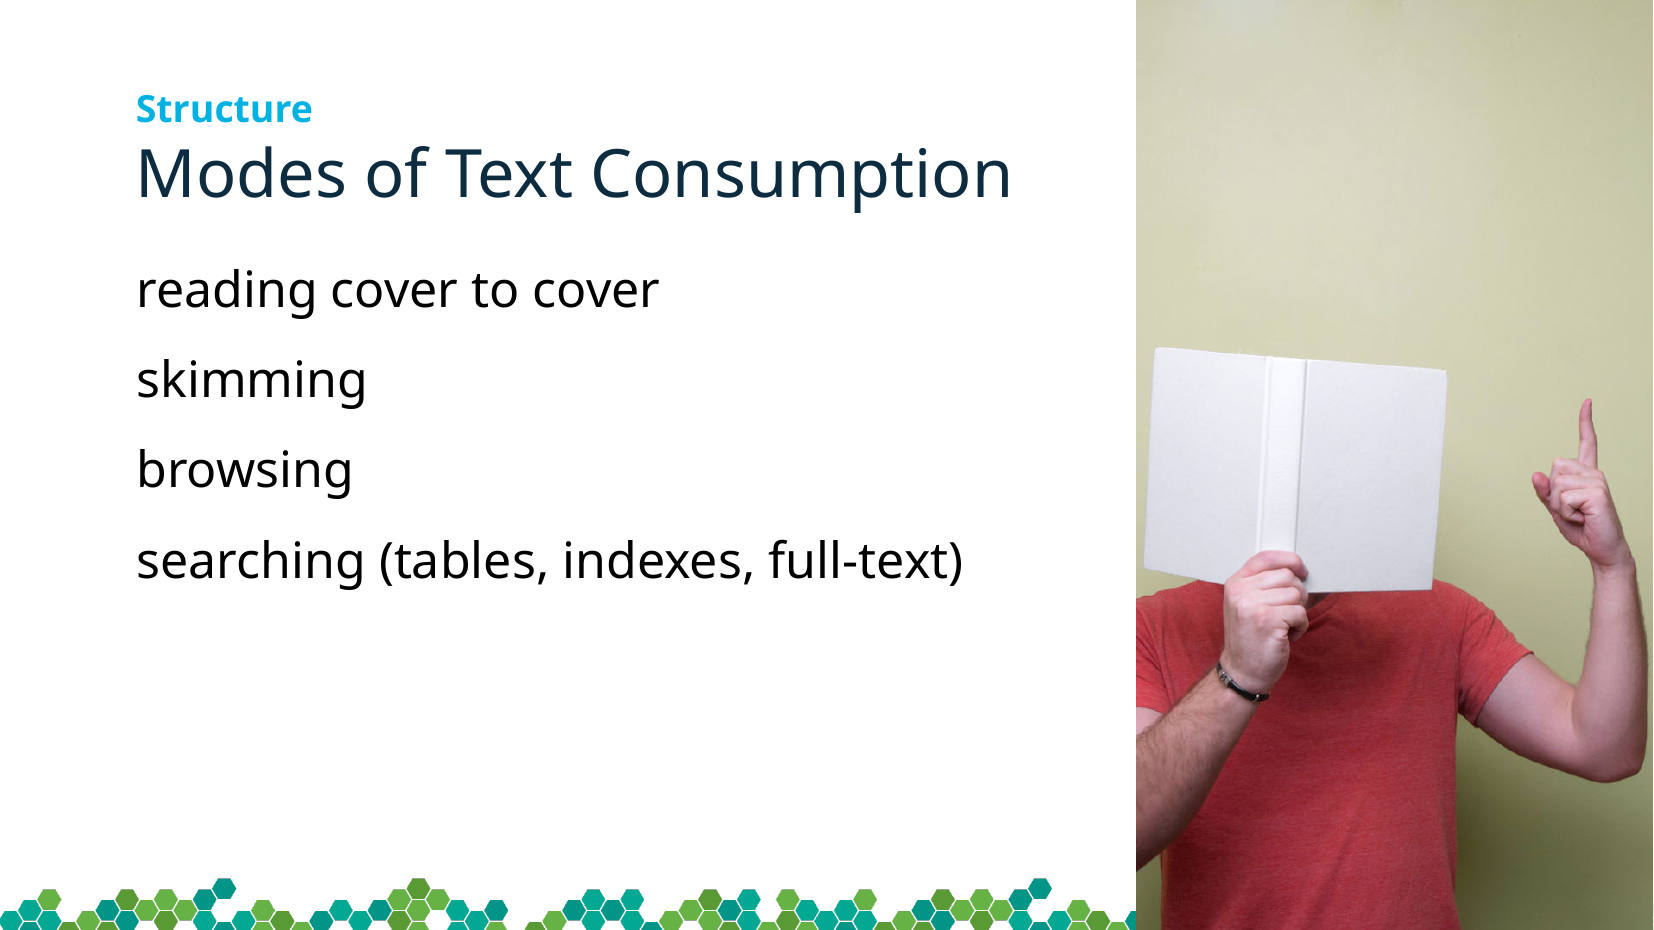

# Structure Modes of Text Consumption
reading cover to cover
skimming
browsing
searching (tables, indexes, full-text)